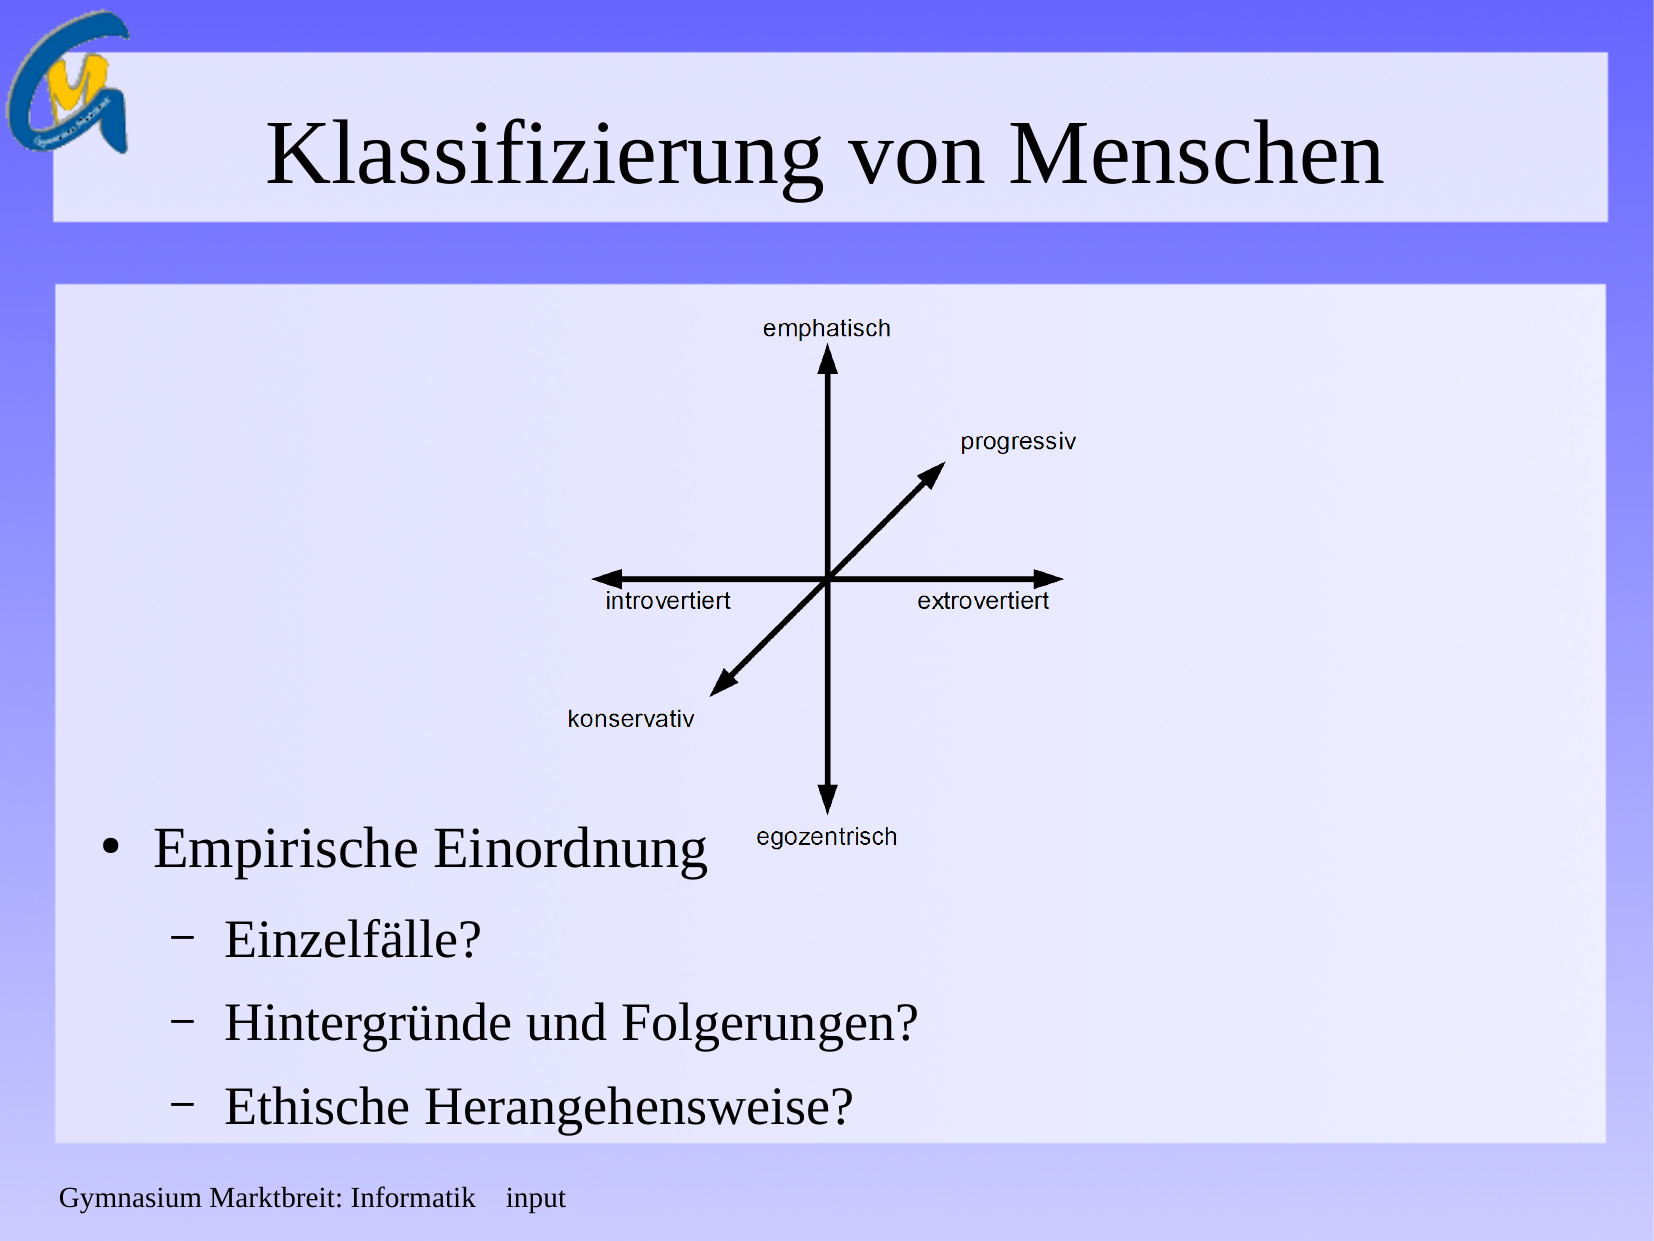

# Klassifizierung von Menschen
Empirische Einordnung
Einzelfälle?
Hintergründe und Folgerungen?
Ethische Herangehensweise?